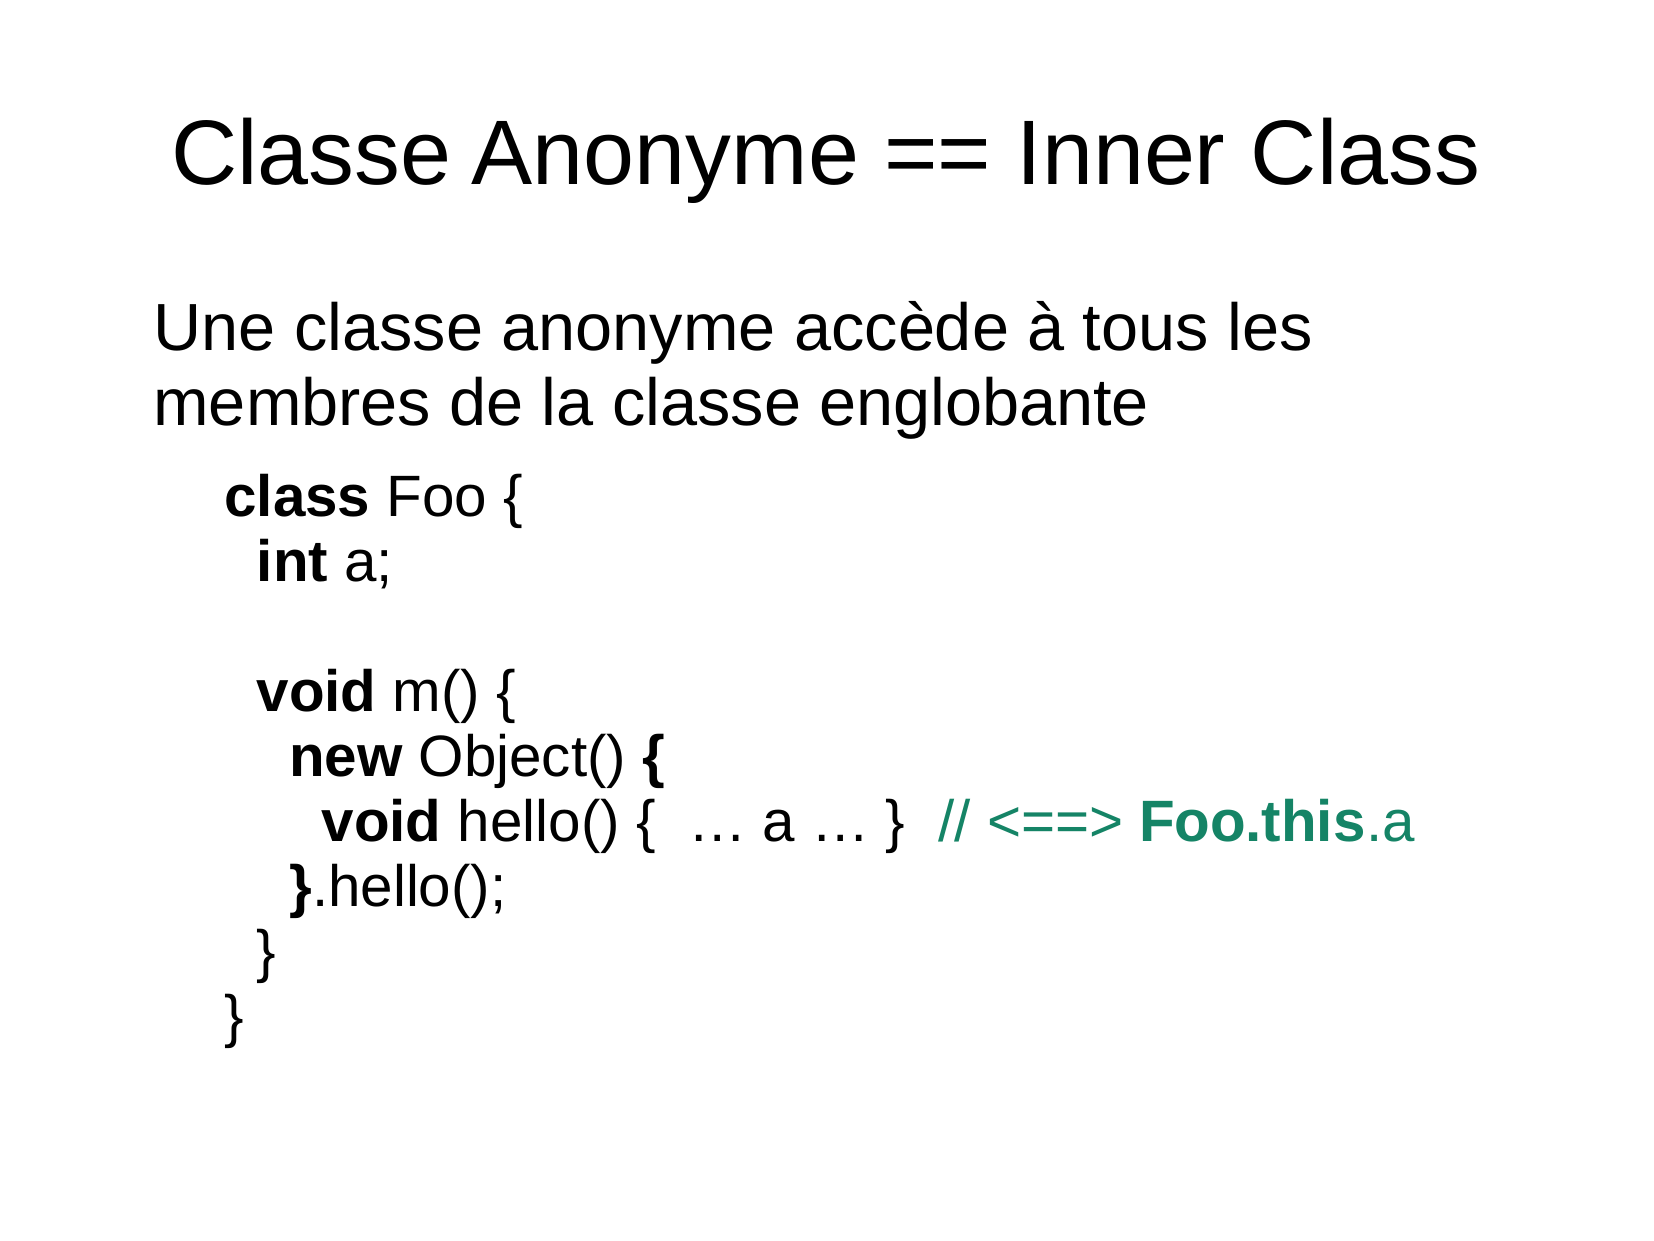

# Classe Anonyme == Inner Class
Une classe anonyme accède à tous les membres de la classe englobante
class Foo {
 int a;
 void m() {
 new Object() {
 void hello() { … a … } // <==> Foo.this.a
 }.hello();
 }
}